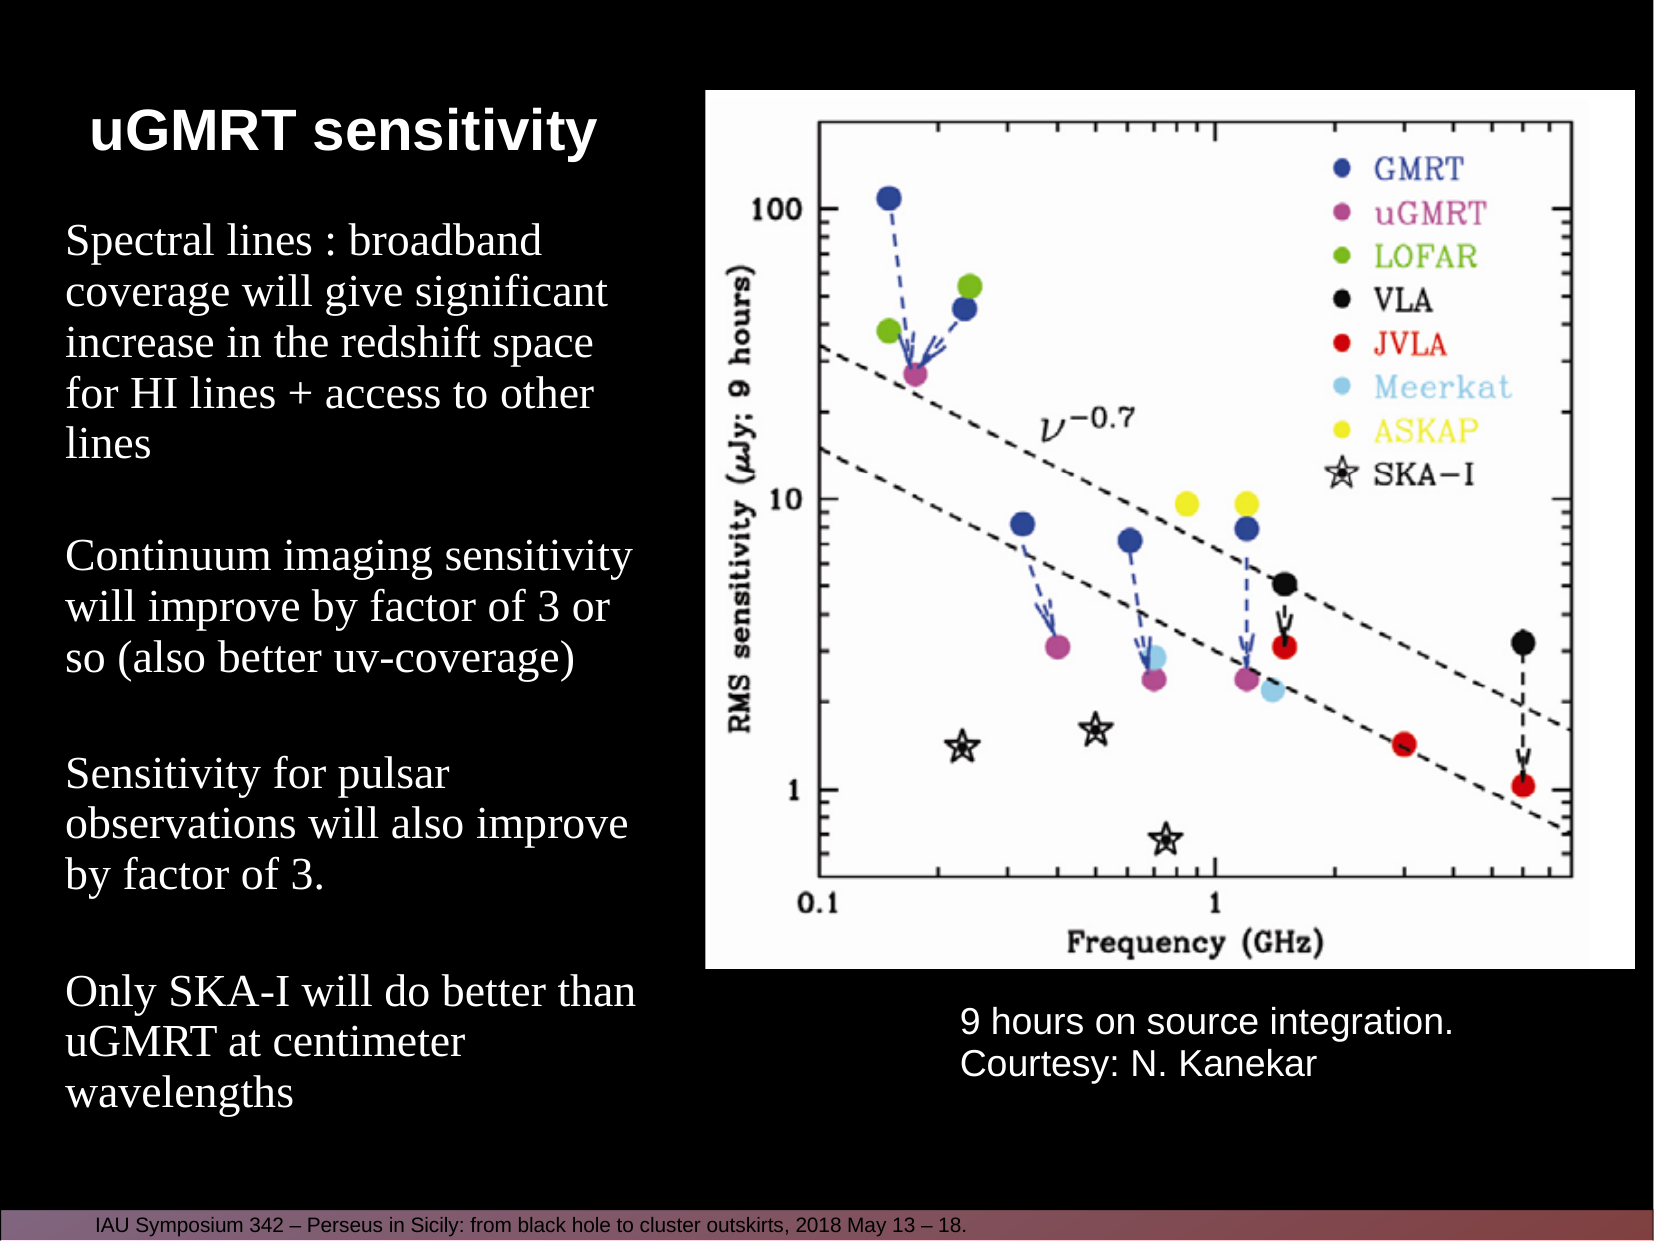

uGMRT sensitivity
Spectral lines : broadband coverage will give significant increase in the redshift space for HI lines + access to other lines
Continuum imaging sensitivity will improve by factor of 3 or so (also better uv-coverage)
Sensitivity for pulsar observations will also improve by factor of 3.
Only SKA-I will do better than uGMRT at centimeter wavelengths
9 hours on source integration.
Courtesy: N. Kanekar